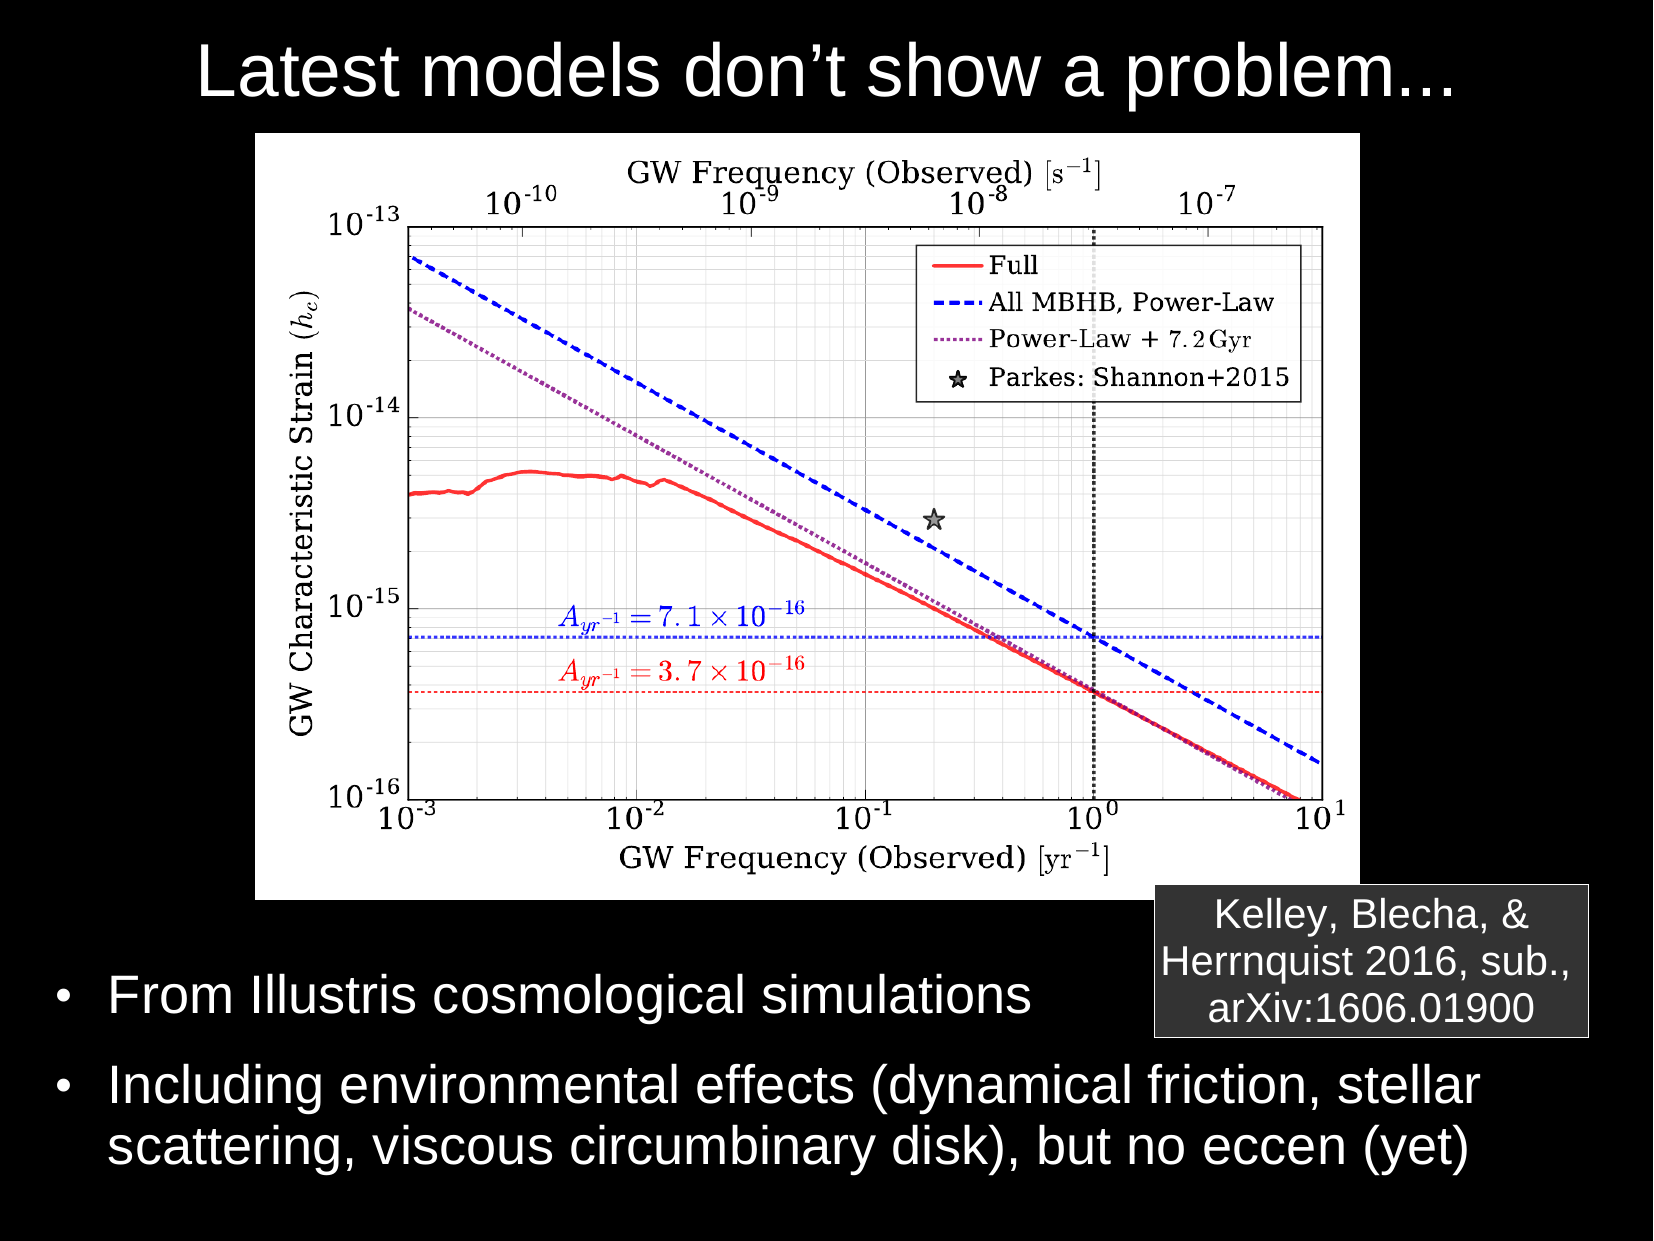

# Latest models don’t show a problem...
 Kelley, Blecha, &
Herrnquist 2016, sub.,
arXiv:1606.01900
From Illustris cosmological simulations
Including environmental effects (dynamical friction, stellar scattering, viscous circumbinary disk), but no eccen (yet)